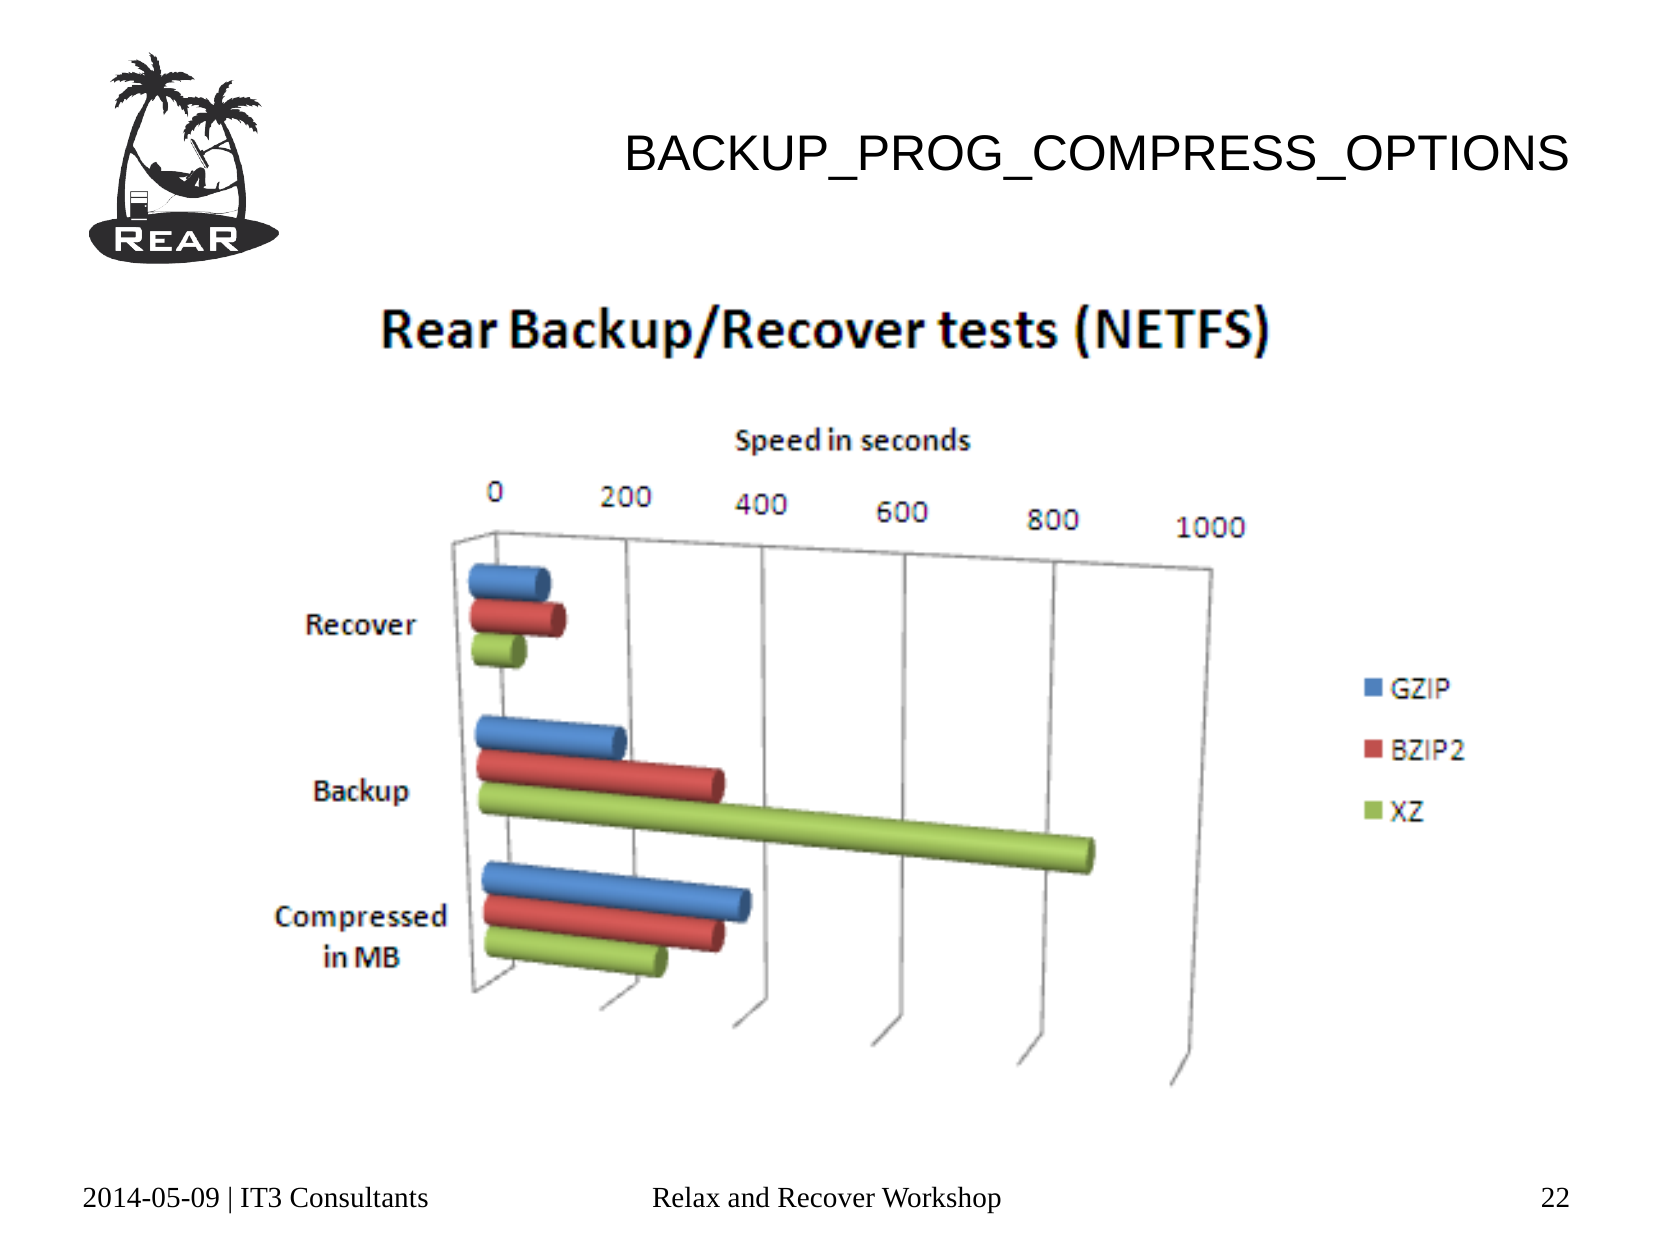

# BACKUP_PROG_COMPRESS_OPTIONS
2014-05-09 | IT3 Consultants
Relax and Recover Workshop
22